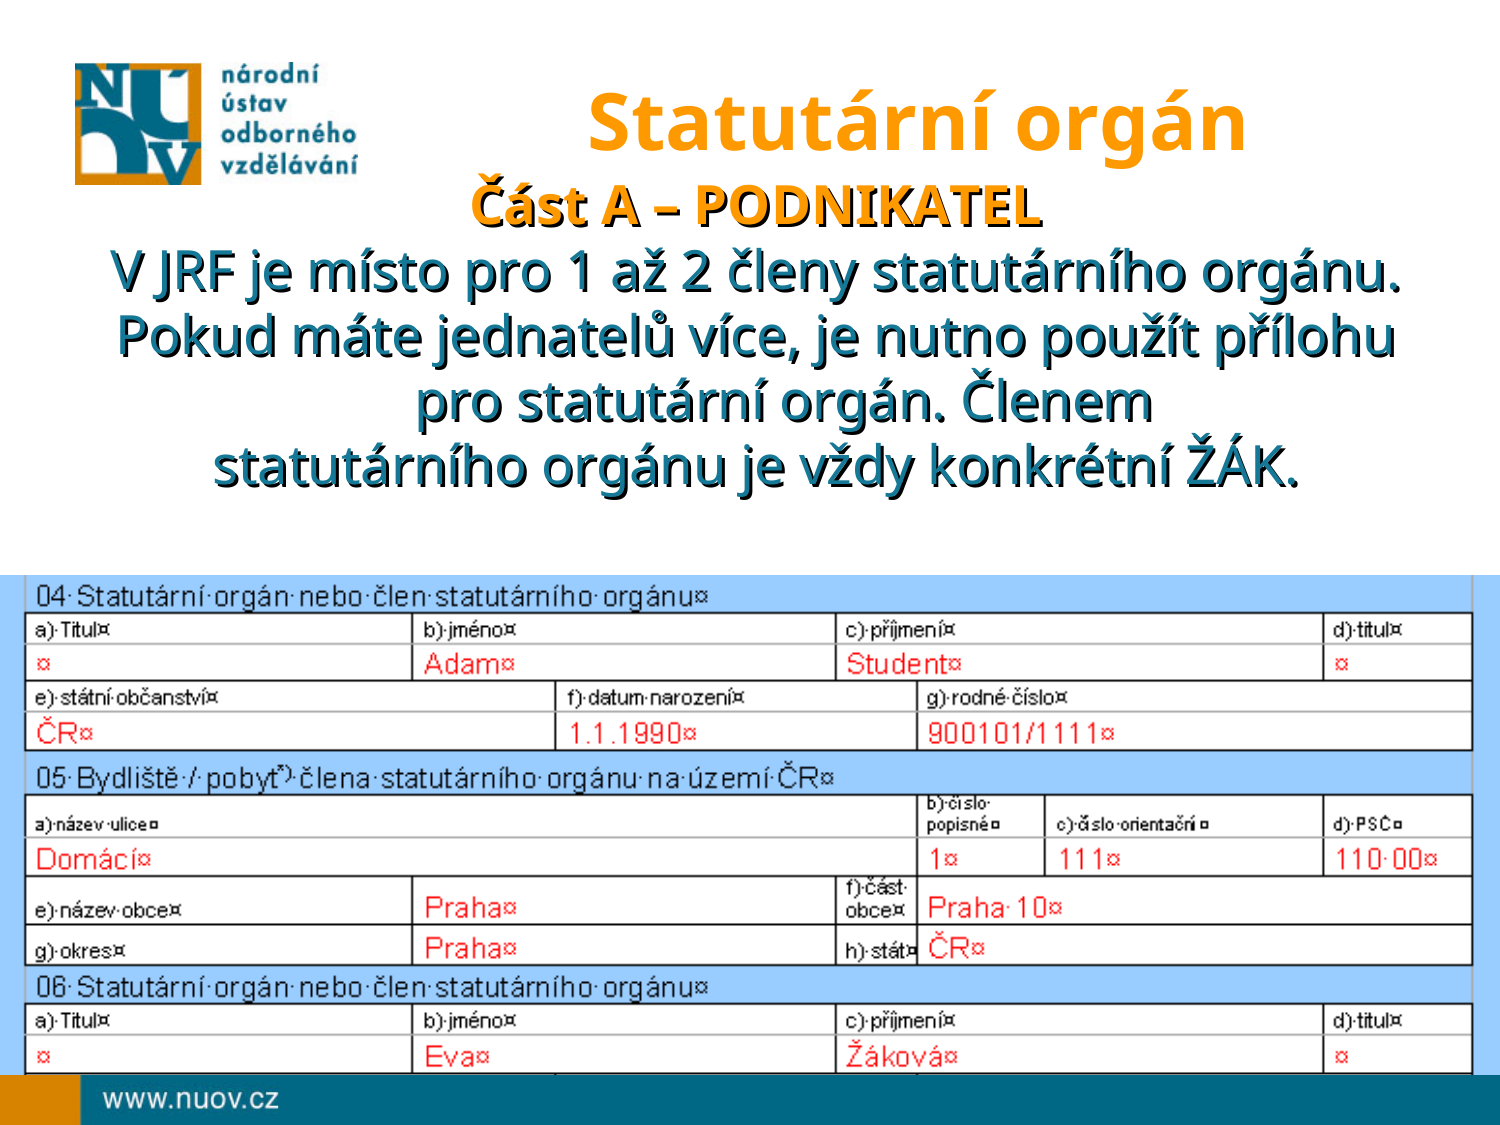

# Statutární orgán
Část A – PODNIKATEL
V JRF je místo pro 1 až 2 členy statutárního orgánu.
Pokud máte jednatelů více, je nutno použít přílohu pro statutární orgán. Členem
statutárního orgánu je vždy konkrétní ŽÁK.